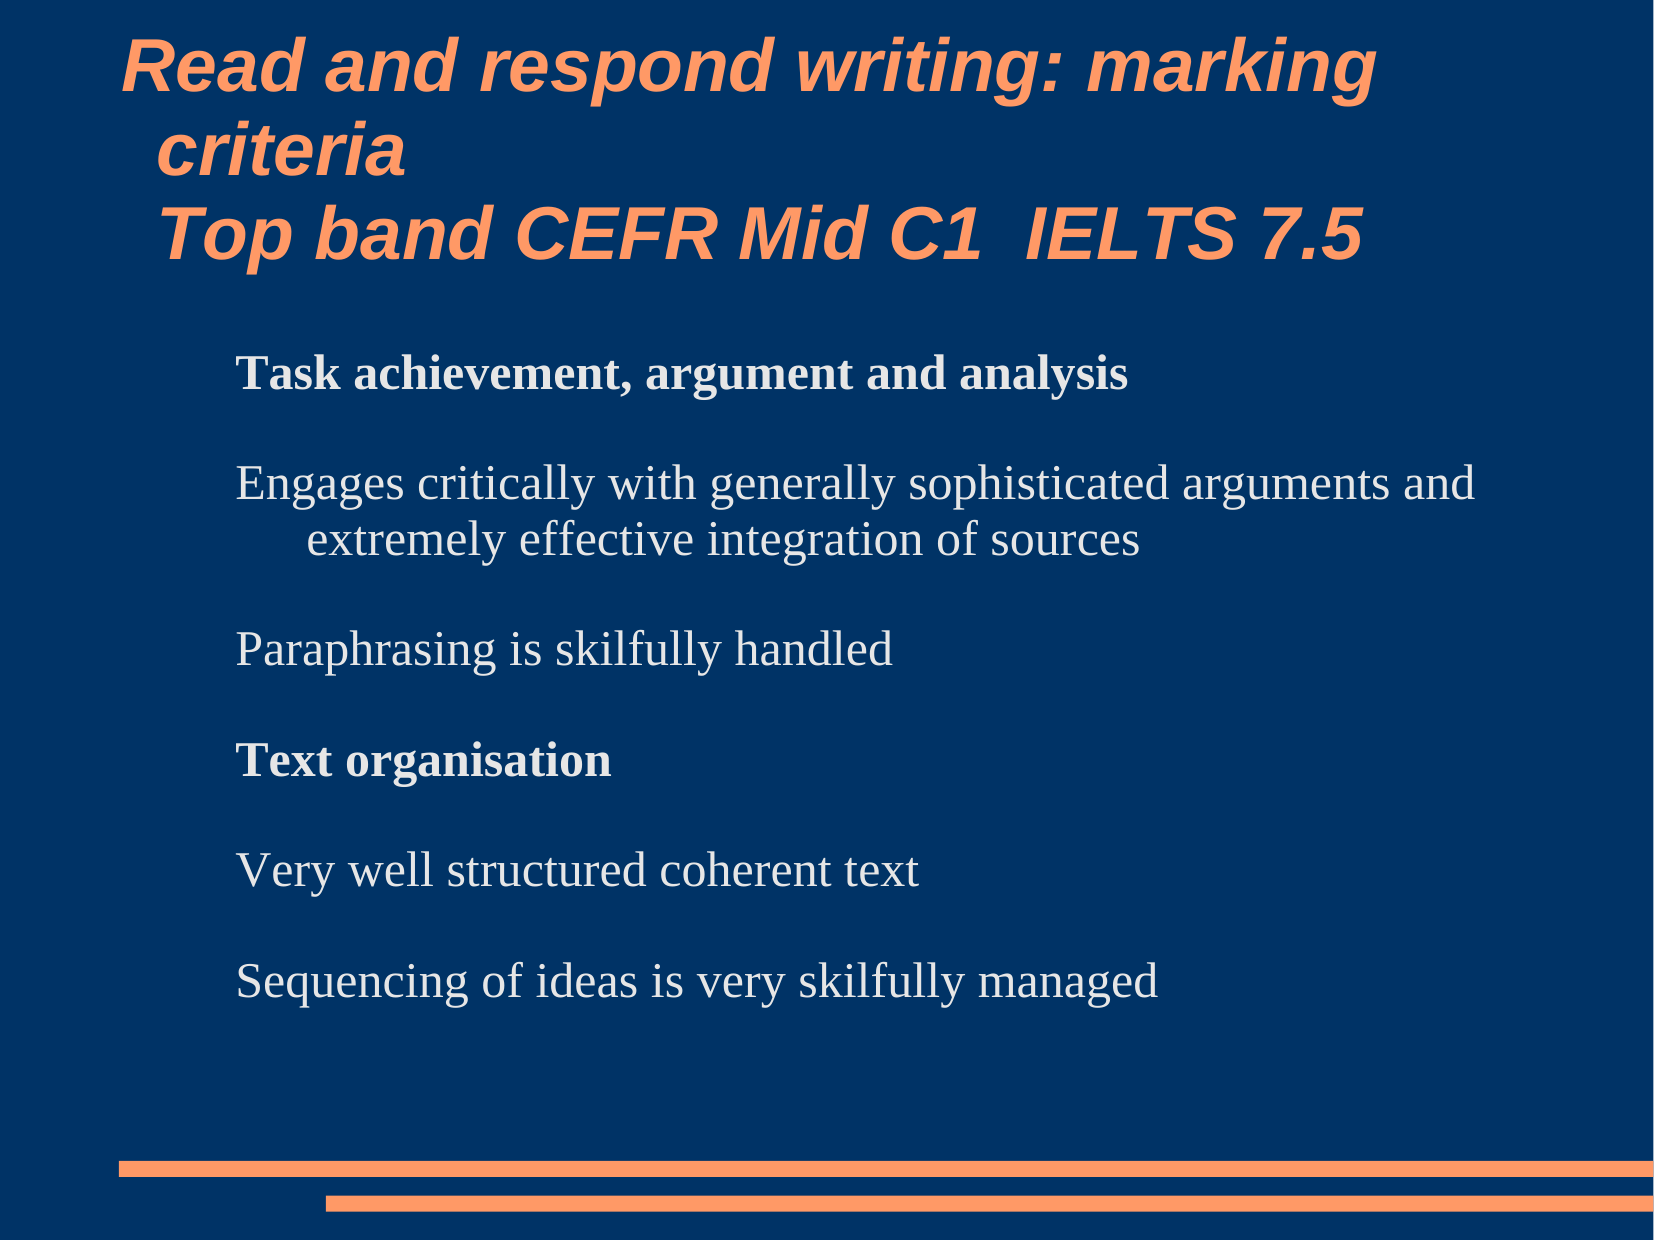

# Read and respond writing: marking criteria Top band CEFR Mid C1 IELTS 7.5
Task achievement, argument and analysis
Engages critically with generally sophisticated arguments and extremely effective integration of sources
Paraphrasing is skilfully handled
Text organisation
Very well structured coherent text
Sequencing of ideas is very skilfully managed